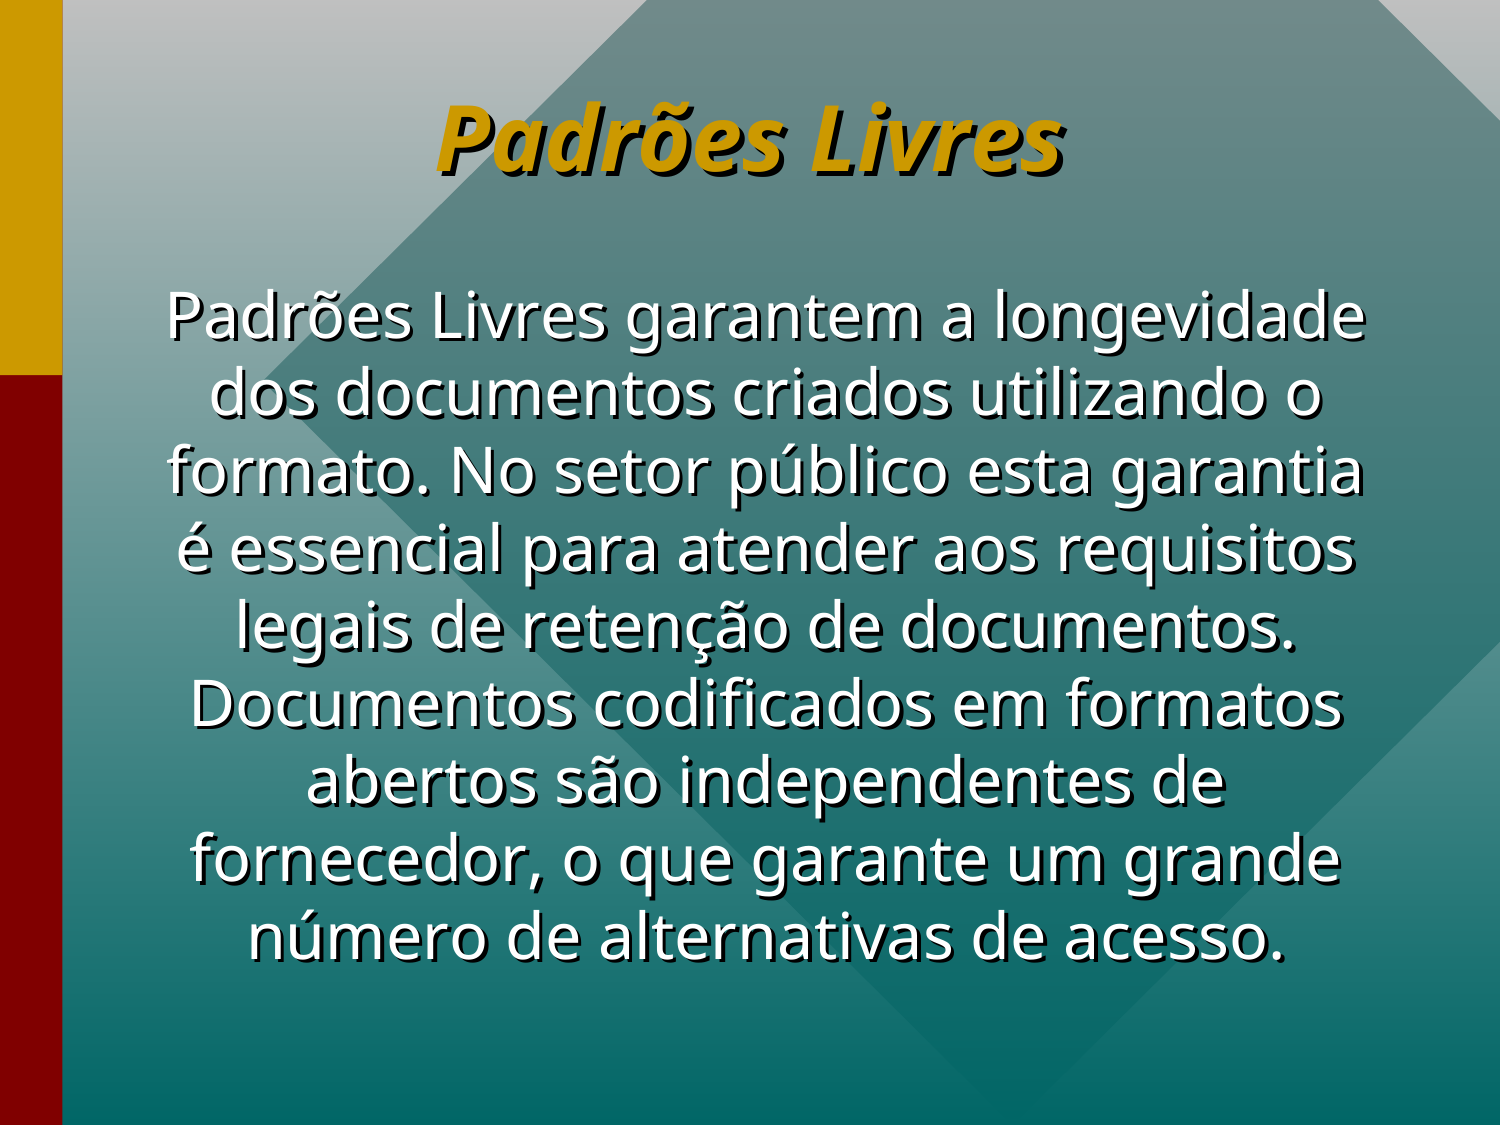

# Padrões Livres
Padrões Livres garantem a longevidade dos documentos criados utilizando o formato. No setor público esta garantia é essencial para atender aos requisitos legais de retenção de documentos. Documentos codificados em formatos abertos são independentes de fornecedor, o que garante um grande número de alternativas de acesso.